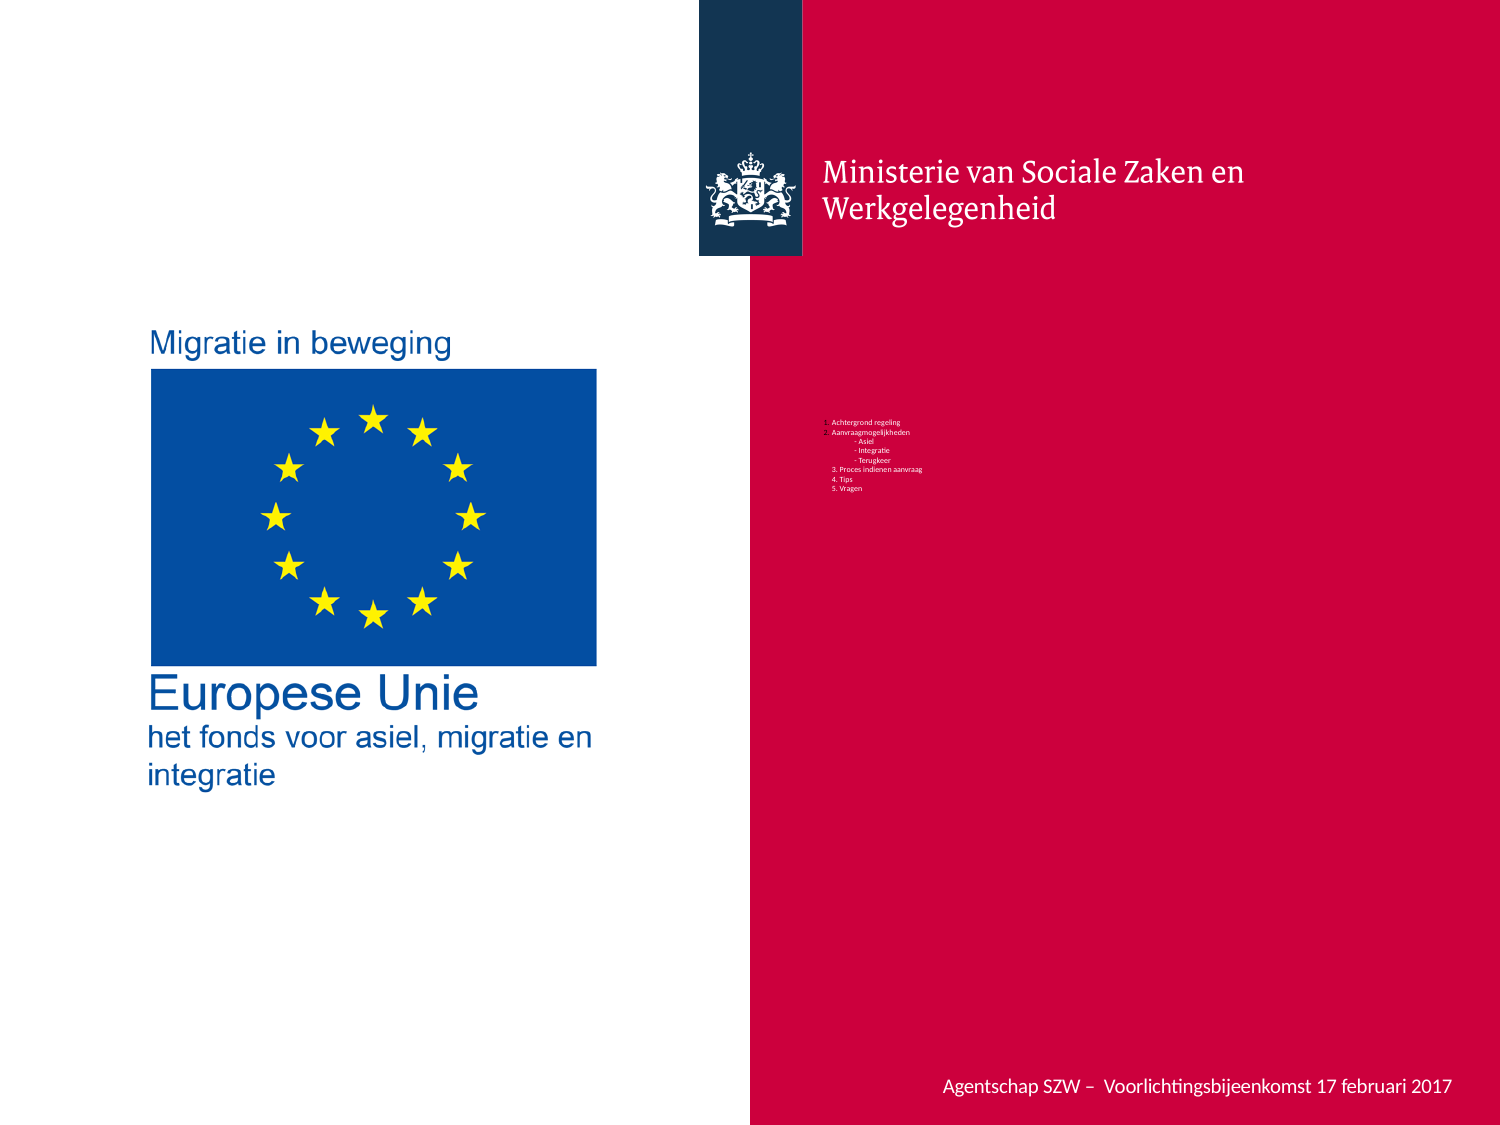

# Inhoud
Achtergrond regeling
Aanvraagmogelijkheden
	- Asiel
	- Integratie
	- Terugkeer
3. Proces indienen aanvraag
4. Tips
5. Vragen
Agentschap SZW – Voorlichtingsbijeenkomst 17 februari 2017